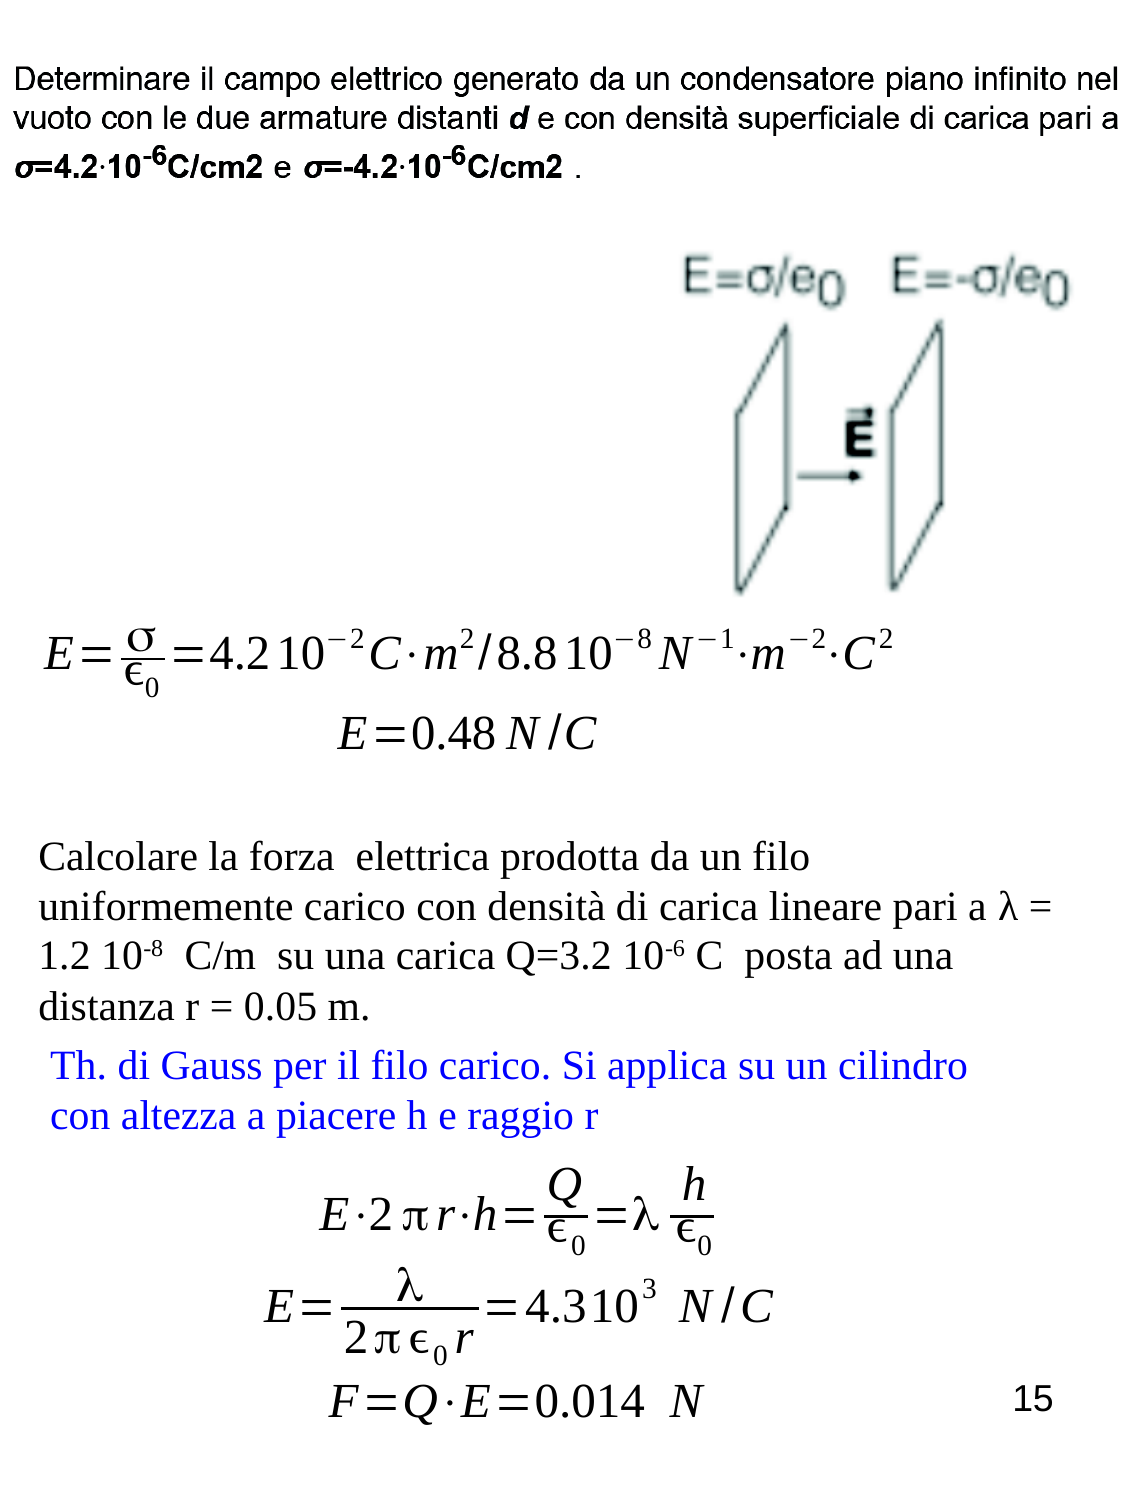

Calcolare la forza elettrica prodotta da un filo uniformemente carico con densità di carica lineare pari a λ = 1.2 10-8 C/m su una carica Q=3.2 10-6 C posta ad una distanza r = 0.05 m.
Th. di Gauss per il filo carico. Si applica su un cilindro con altezza a piacere h e raggio r
P13 Elettrostatica 2
15